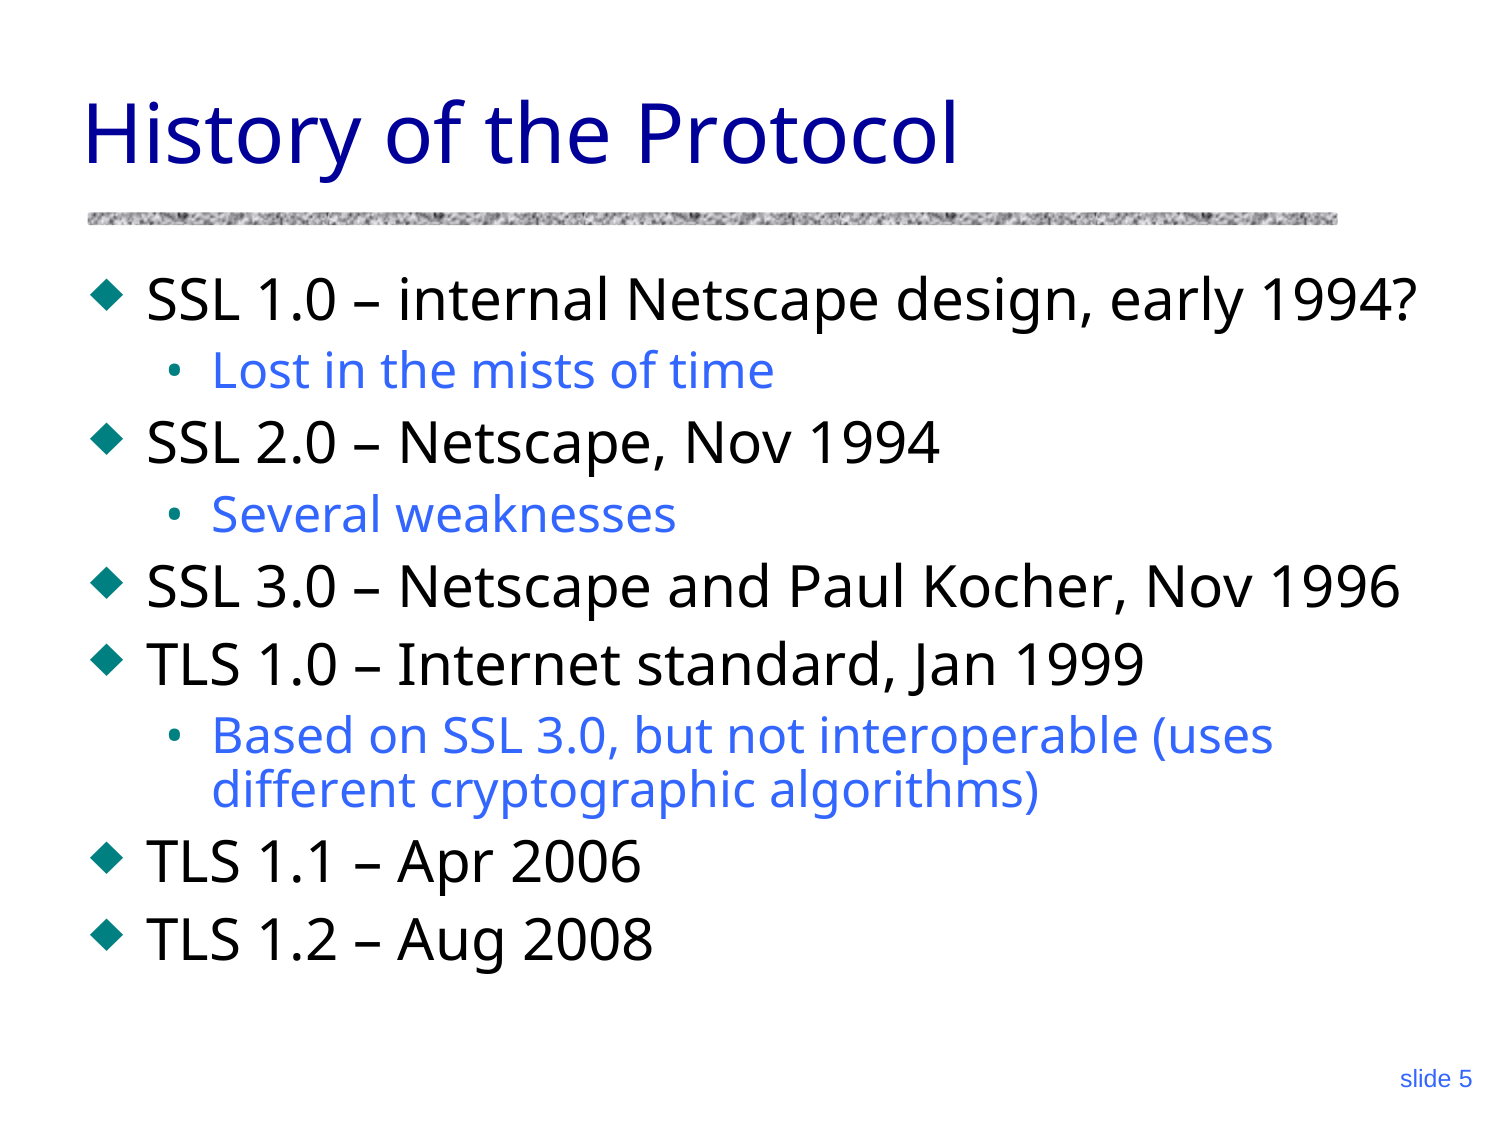

# History of the Protocol
SSL 1.0 – internal Netscape design, early 1994?
Lost in the mists of time
SSL 2.0 – Netscape, Nov 1994
Several weaknesses
SSL 3.0 – Netscape and Paul Kocher, Nov 1996
TLS 1.0 – Internet standard, Jan 1999
Based on SSL 3.0, but not interoperable (uses different cryptographic algorithms)
TLS 1.1 – Apr 2006
TLS 1.2 – Aug 2008
slide